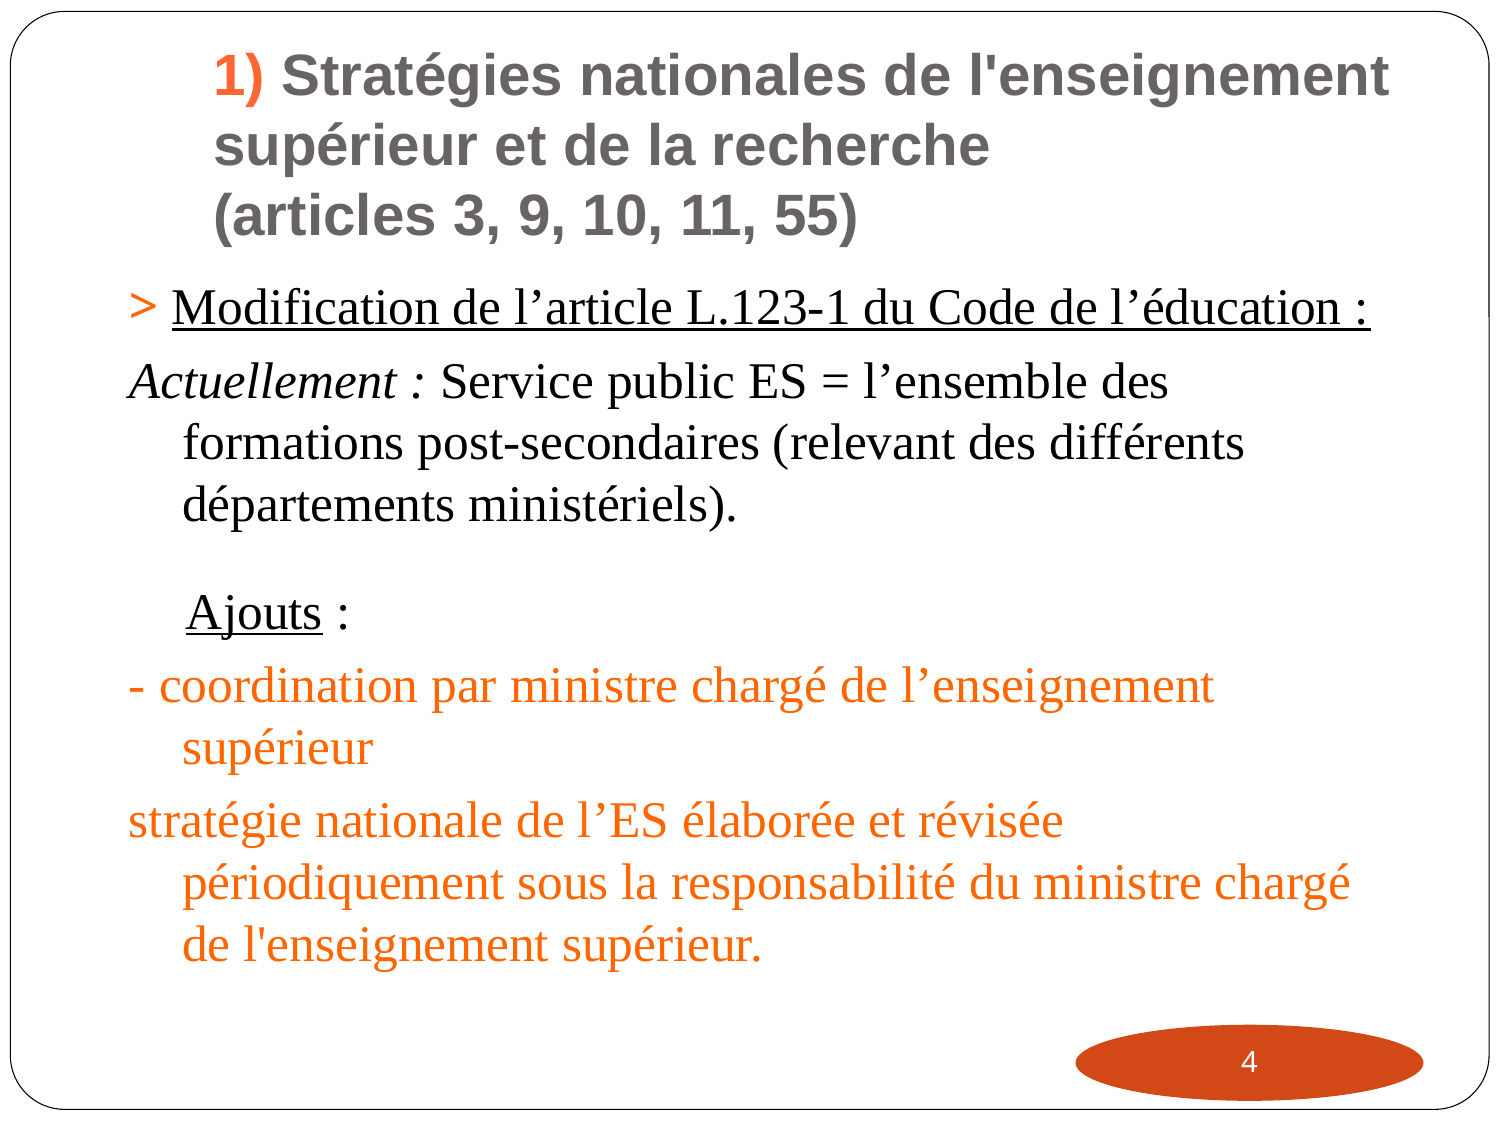

# 1) Stratégies nationales de l'enseignement supérieur et de la recherche (articles 3, 9, 10, 11, 55)
> Modification de l’article L.123-1 du Code de l’éducation :
Actuellement : Service public ES = l’ensemble des formations post-secondaires (relevant des différents départements ministériels).
  Ajouts :
- coordination par ministre chargé de l’enseignement supérieur
stratégie nationale de l’ES élaborée et révisée périodiquement sous la responsabilité du ministre chargé de l'enseignement supérieur.